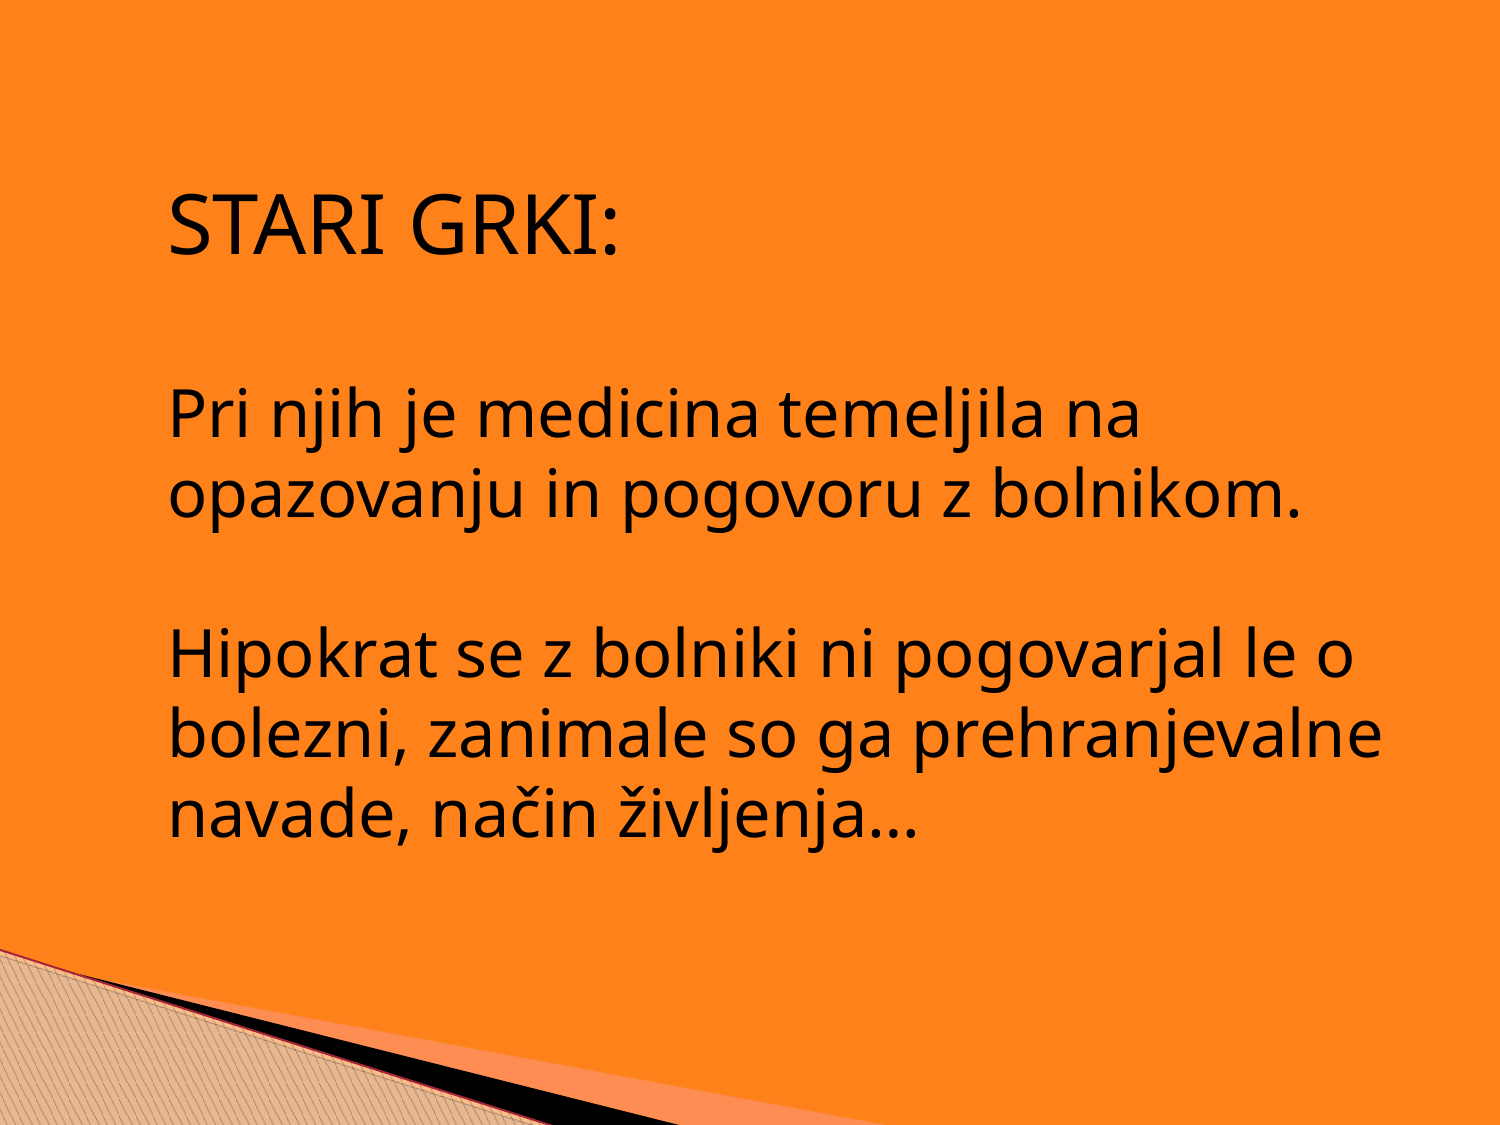

STARI GRKI:
Pri njih je medicina temeljila na opazovanju in pogovoru z bolnikom.
Hipokrat se z bolniki ni pogovarjal le o bolezni, zanimale so ga prehranjevalne navade, način življenja…